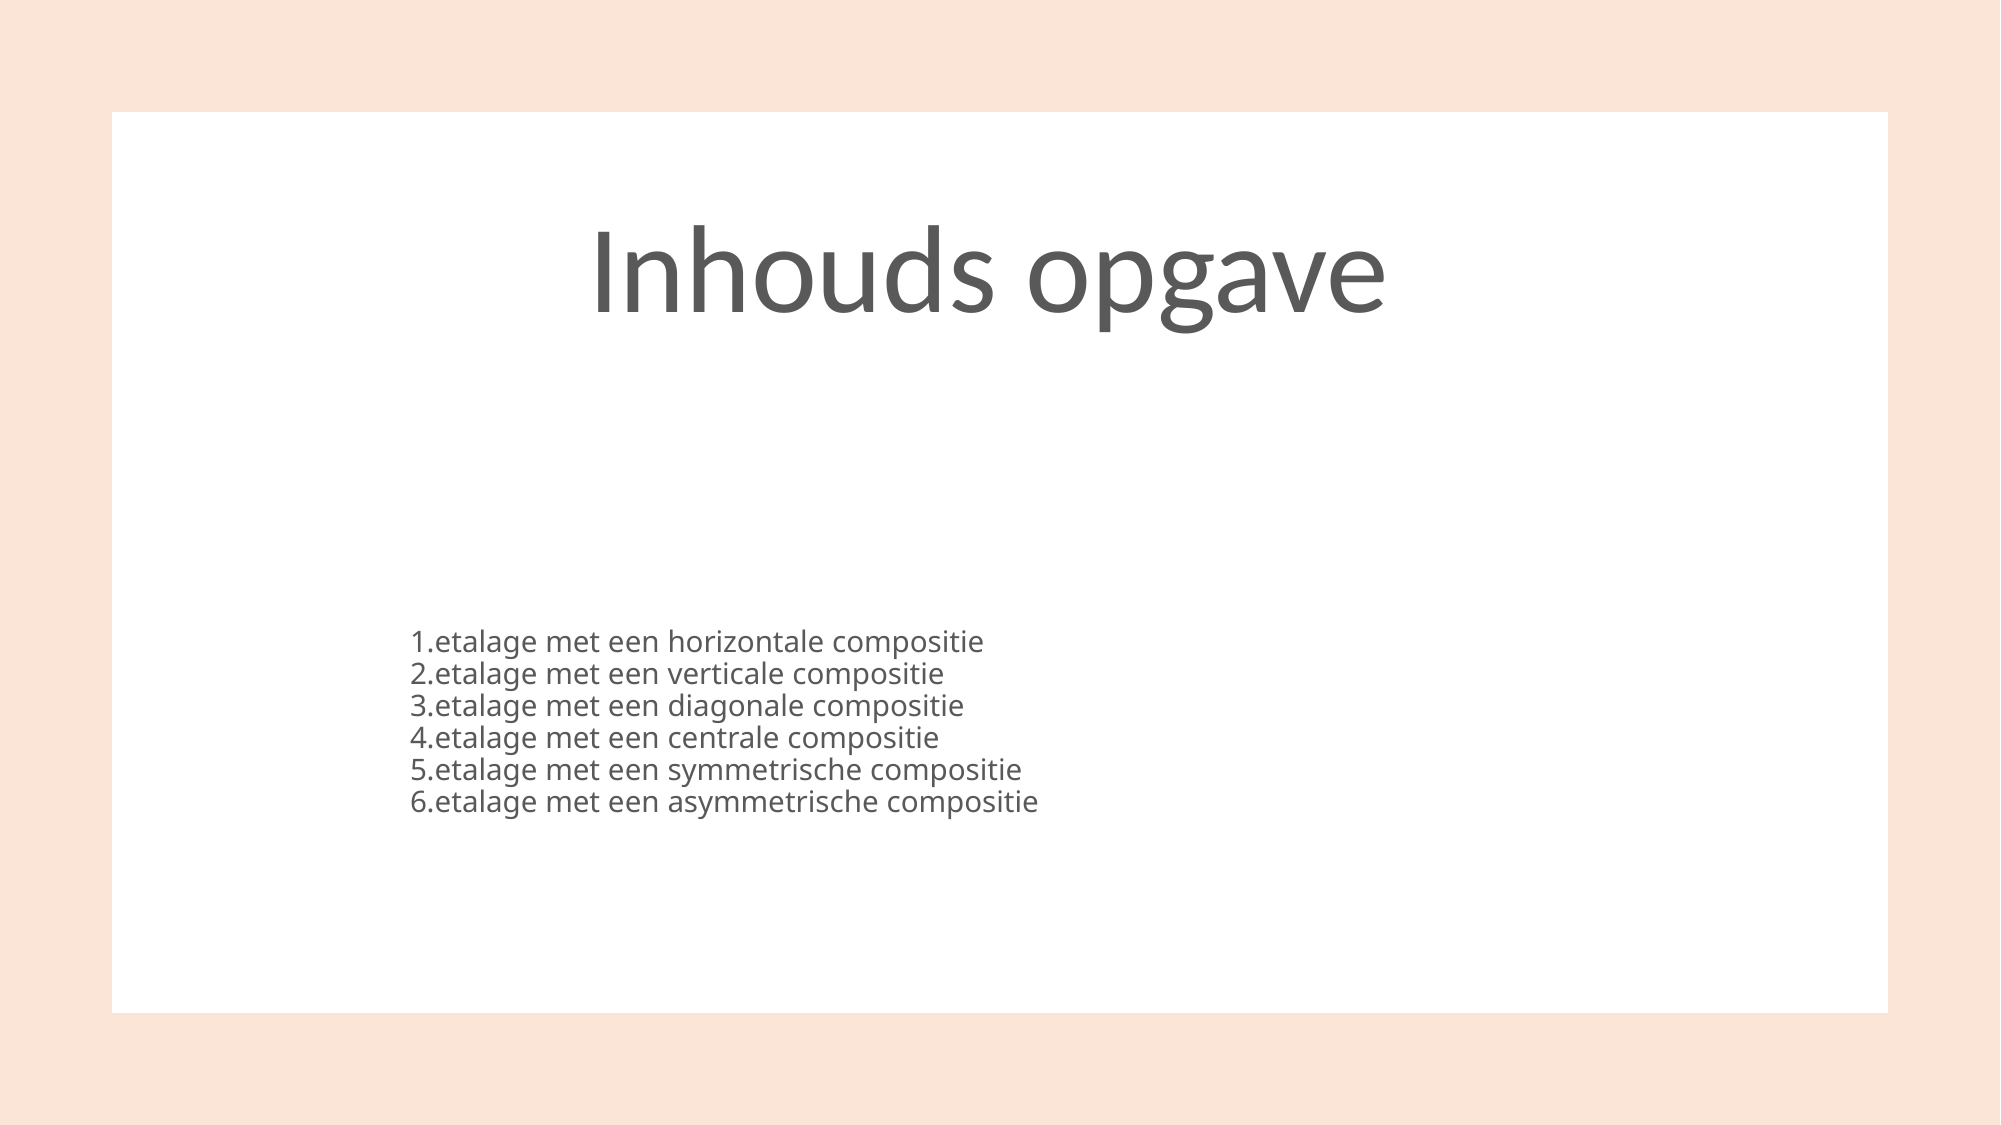

Inhouds opgave
# 1.etalage met een horizontale compositie 2.etalage met een verticale compositie 3.etalage met een diagonale compositie 4.etalage met een centrale compositie 5.etalage met een symmetrische compositie 6.etalage met een asymmetrische compositie